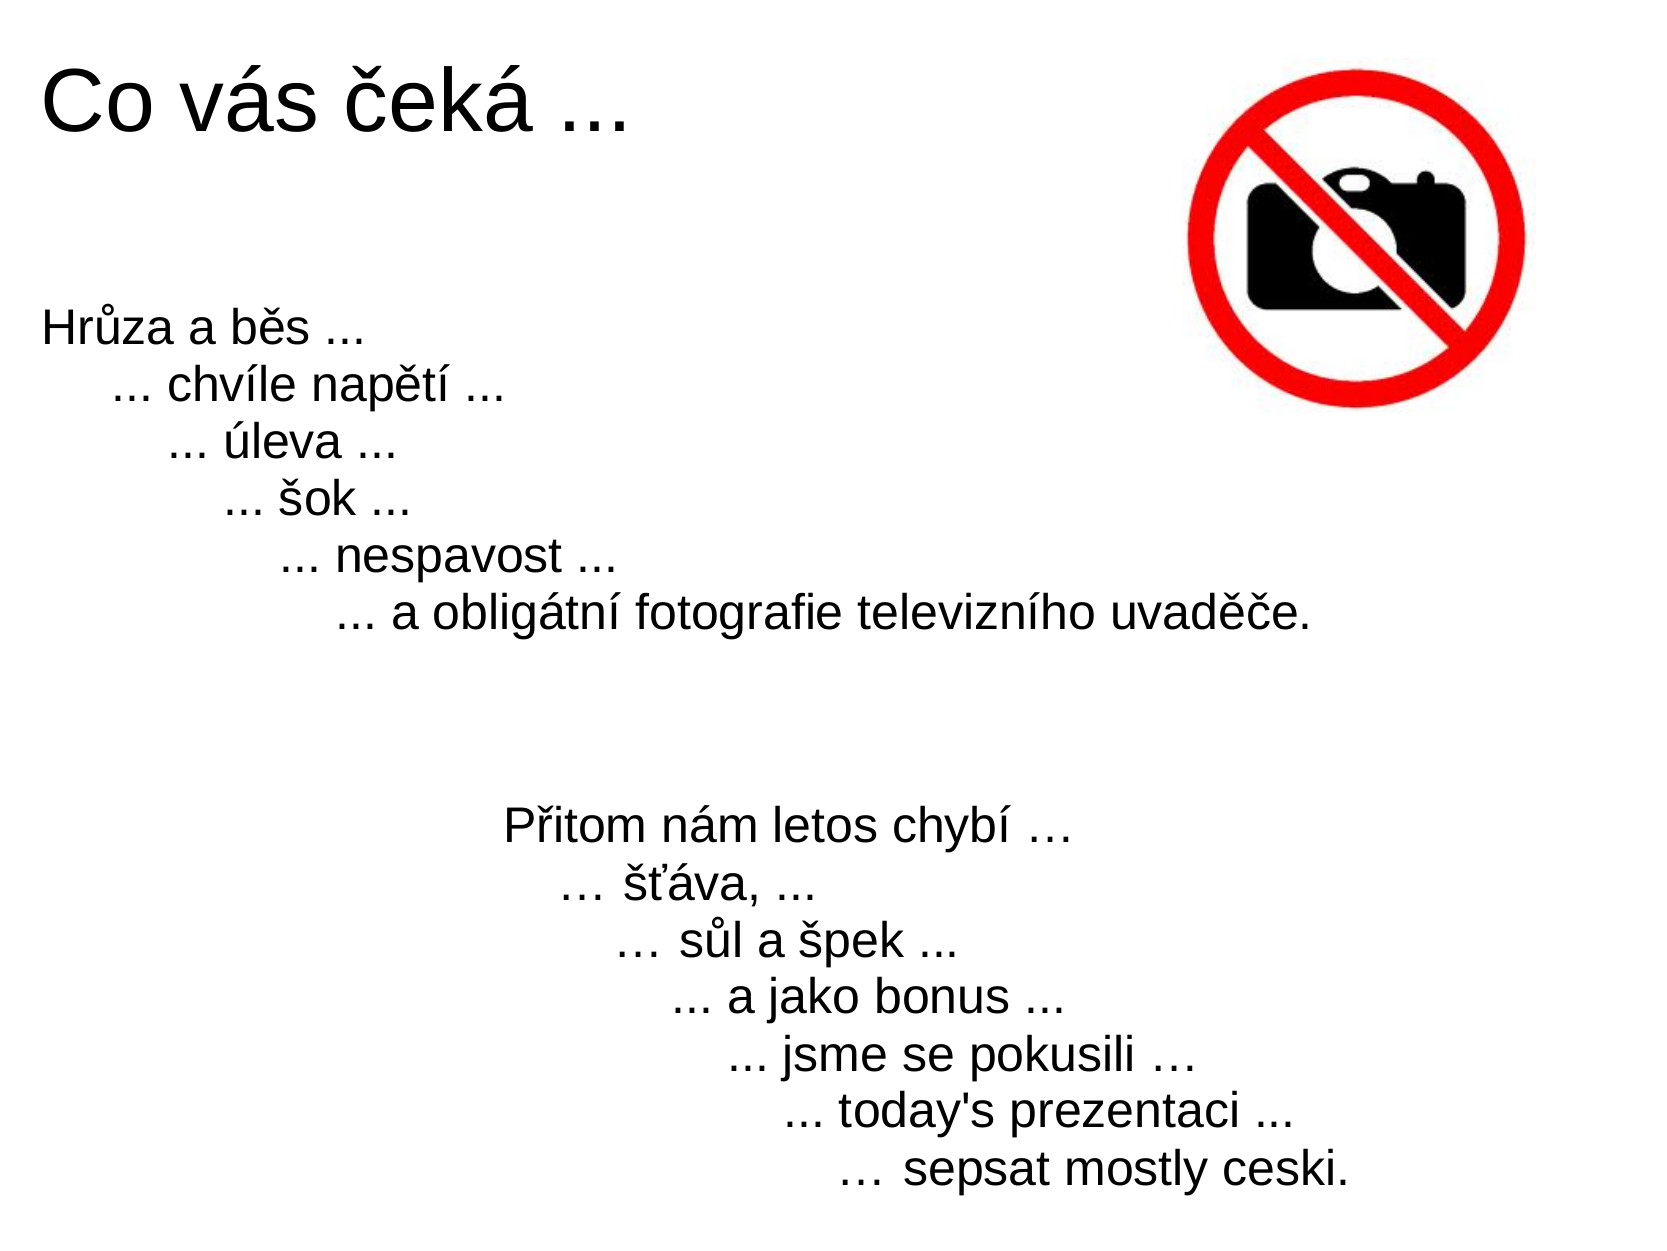

# Co vás čeká ...
Hrůza a běs ...
     ... chvíle napětí ...
         ... úleva ...
             ... šok ...
                ... nespavost ...
                    ... a obligátní fotografie televizního uvaděče.
 Přitom nám letos chybí …
 … šťáva, ...
 … sůl a špek ...
 ... a jako bonus ...
        ... jsme se pokusili …
 ... today's prezentaci ...
 … sepsat mostly ceski.